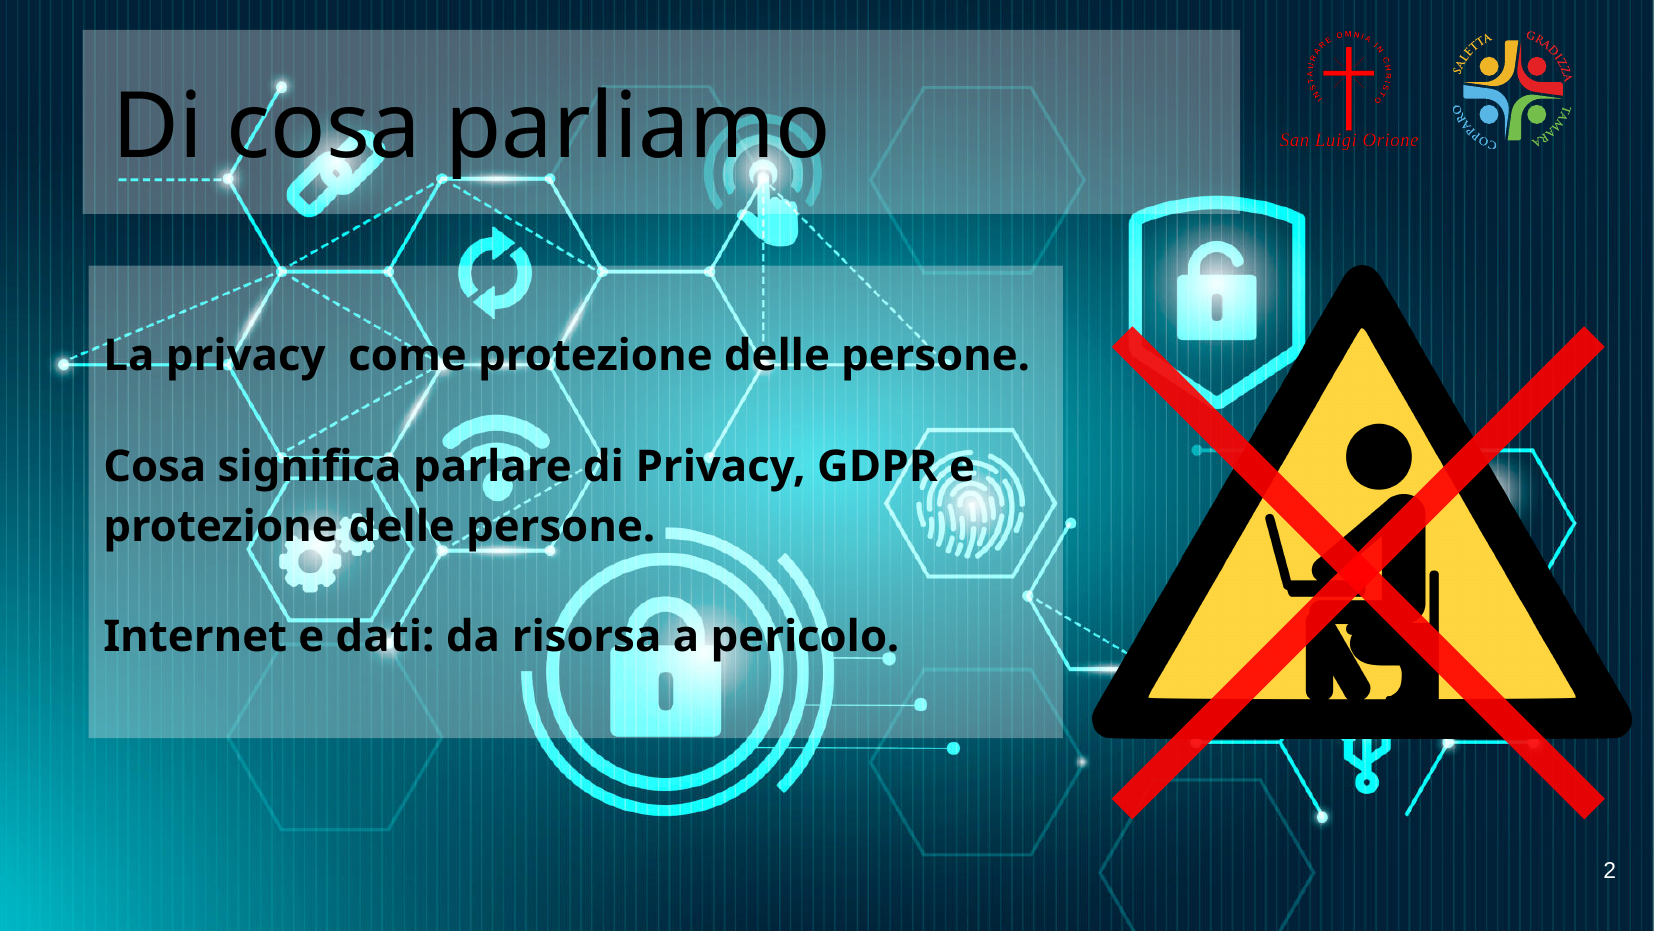

# Di cosa parliamo
La privacy come protezione delle persone.
Cosa significa parlare di Privacy, GDPR e protezione delle persone.
Internet e dati: da risorsa a pericolo.